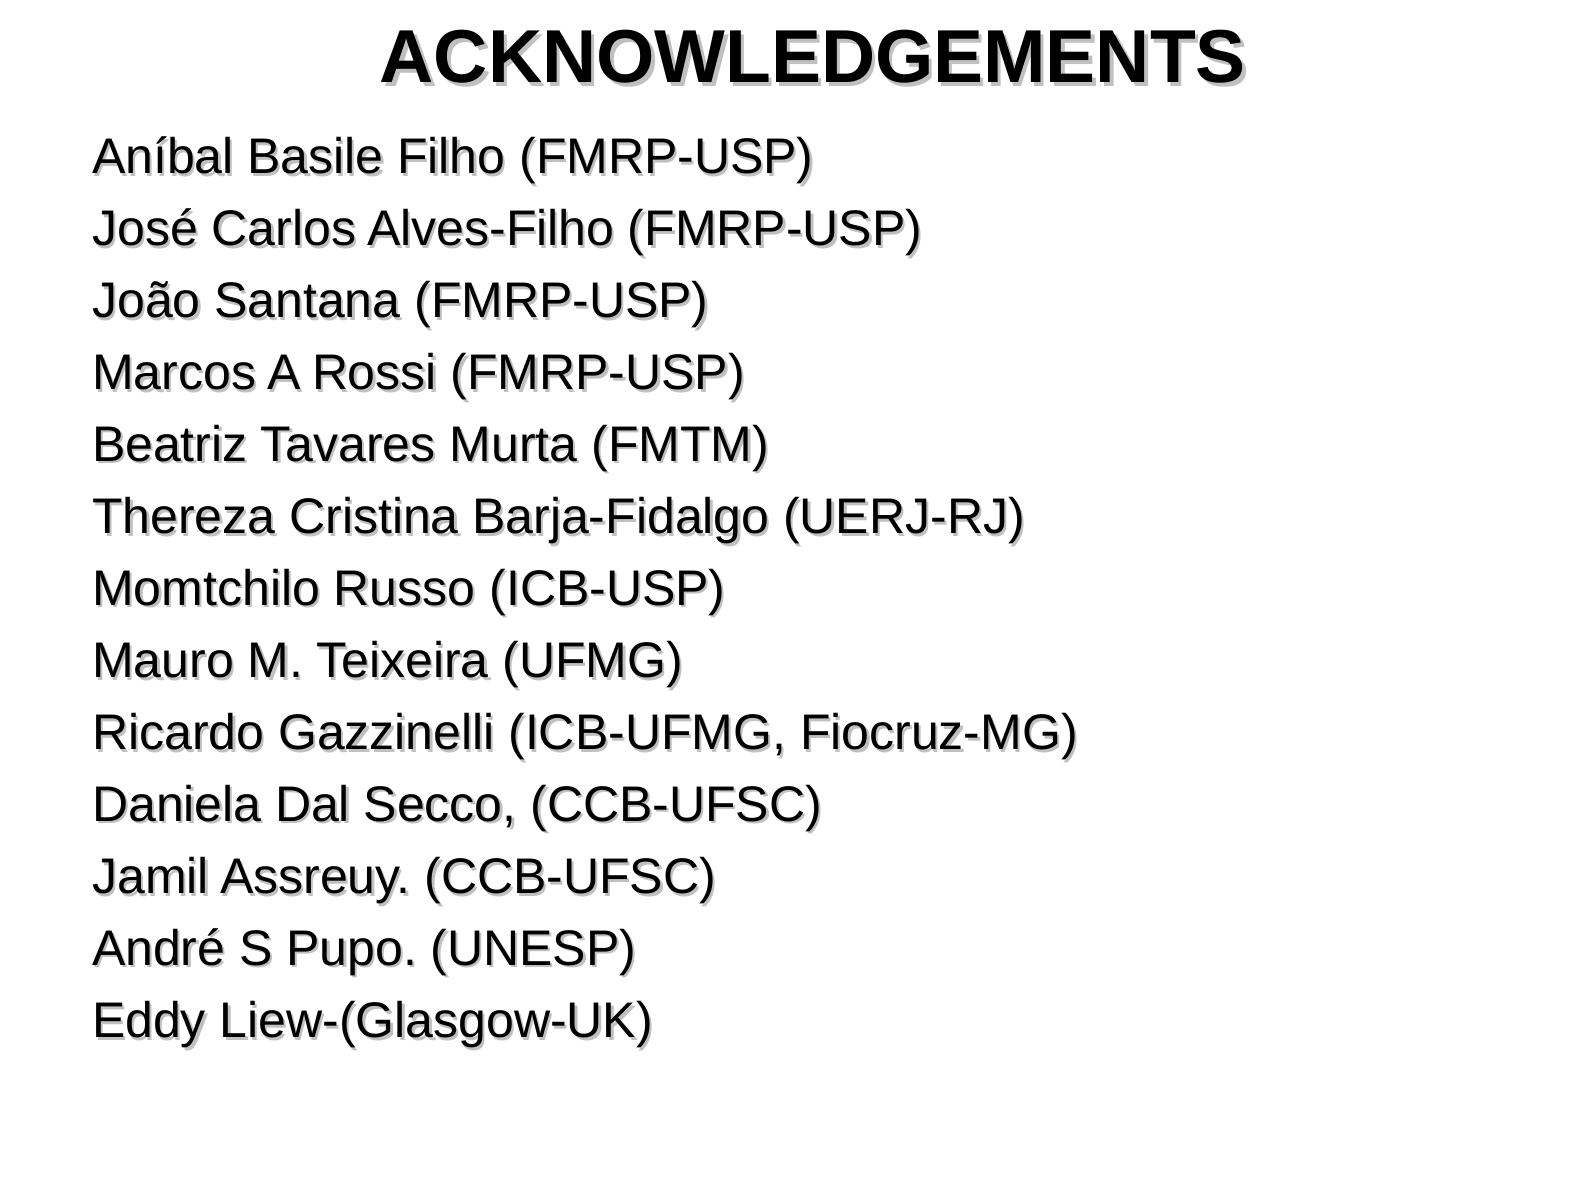

ACKNOWLEDGEMENTS
Aníbal Basile Filho (FMRP-USP)
José Carlos Alves-Filho (FMRP-USP)
João Santana (FMRP-USP)
Marcos A Rossi (FMRP-USP)
Beatriz Tavares Murta (FMTM)
Thereza Cristina Barja-Fidalgo (UERJ-RJ)
Momtchilo Russo (ICB-USP)
Mauro M. Teixeira (UFMG)
Ricardo Gazzinelli (ICB-UFMG, Fiocruz-MG)
Daniela Dal Secco, (CCB-UFSC)
Jamil Assreuy. (CCB-UFSC)
André S Pupo. (UNESP)
Eddy Liew-(Glasgow-UK)